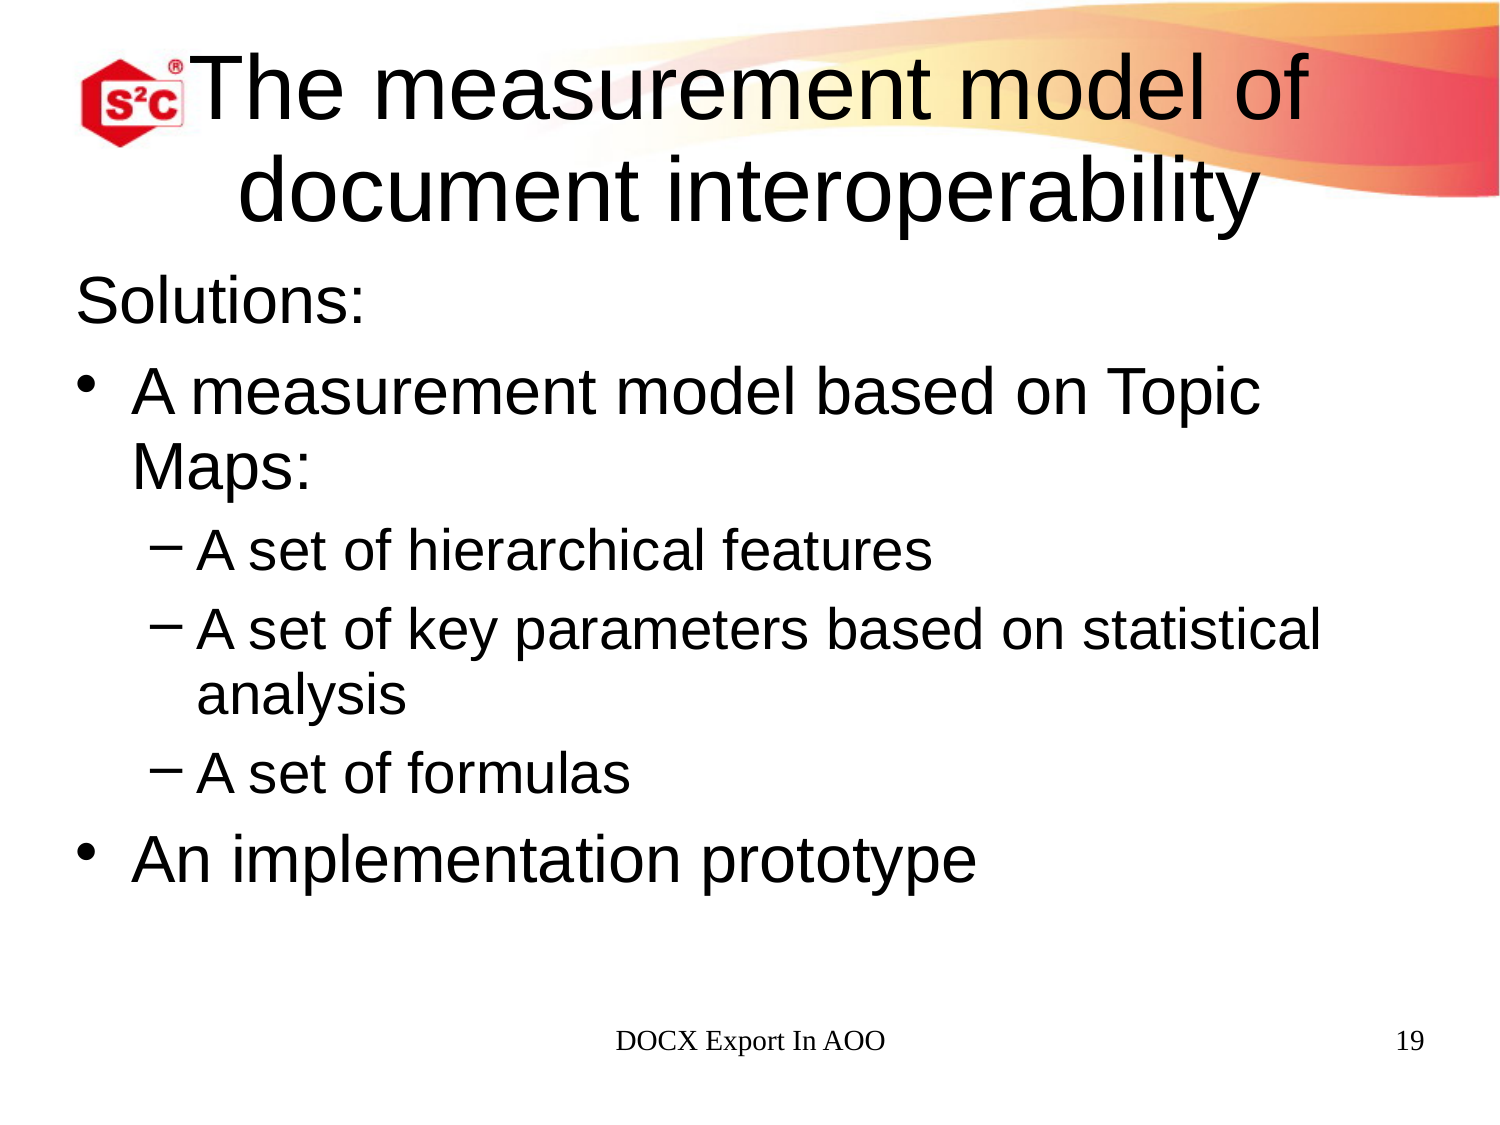

# The measurement model of document interoperability
Solutions:
A measurement model based on Topic Maps:
A set of hierarchical features
A set of key parameters based on statistical analysis
A set of formulas
An implementation prototype
DOCX Export In AOO
19